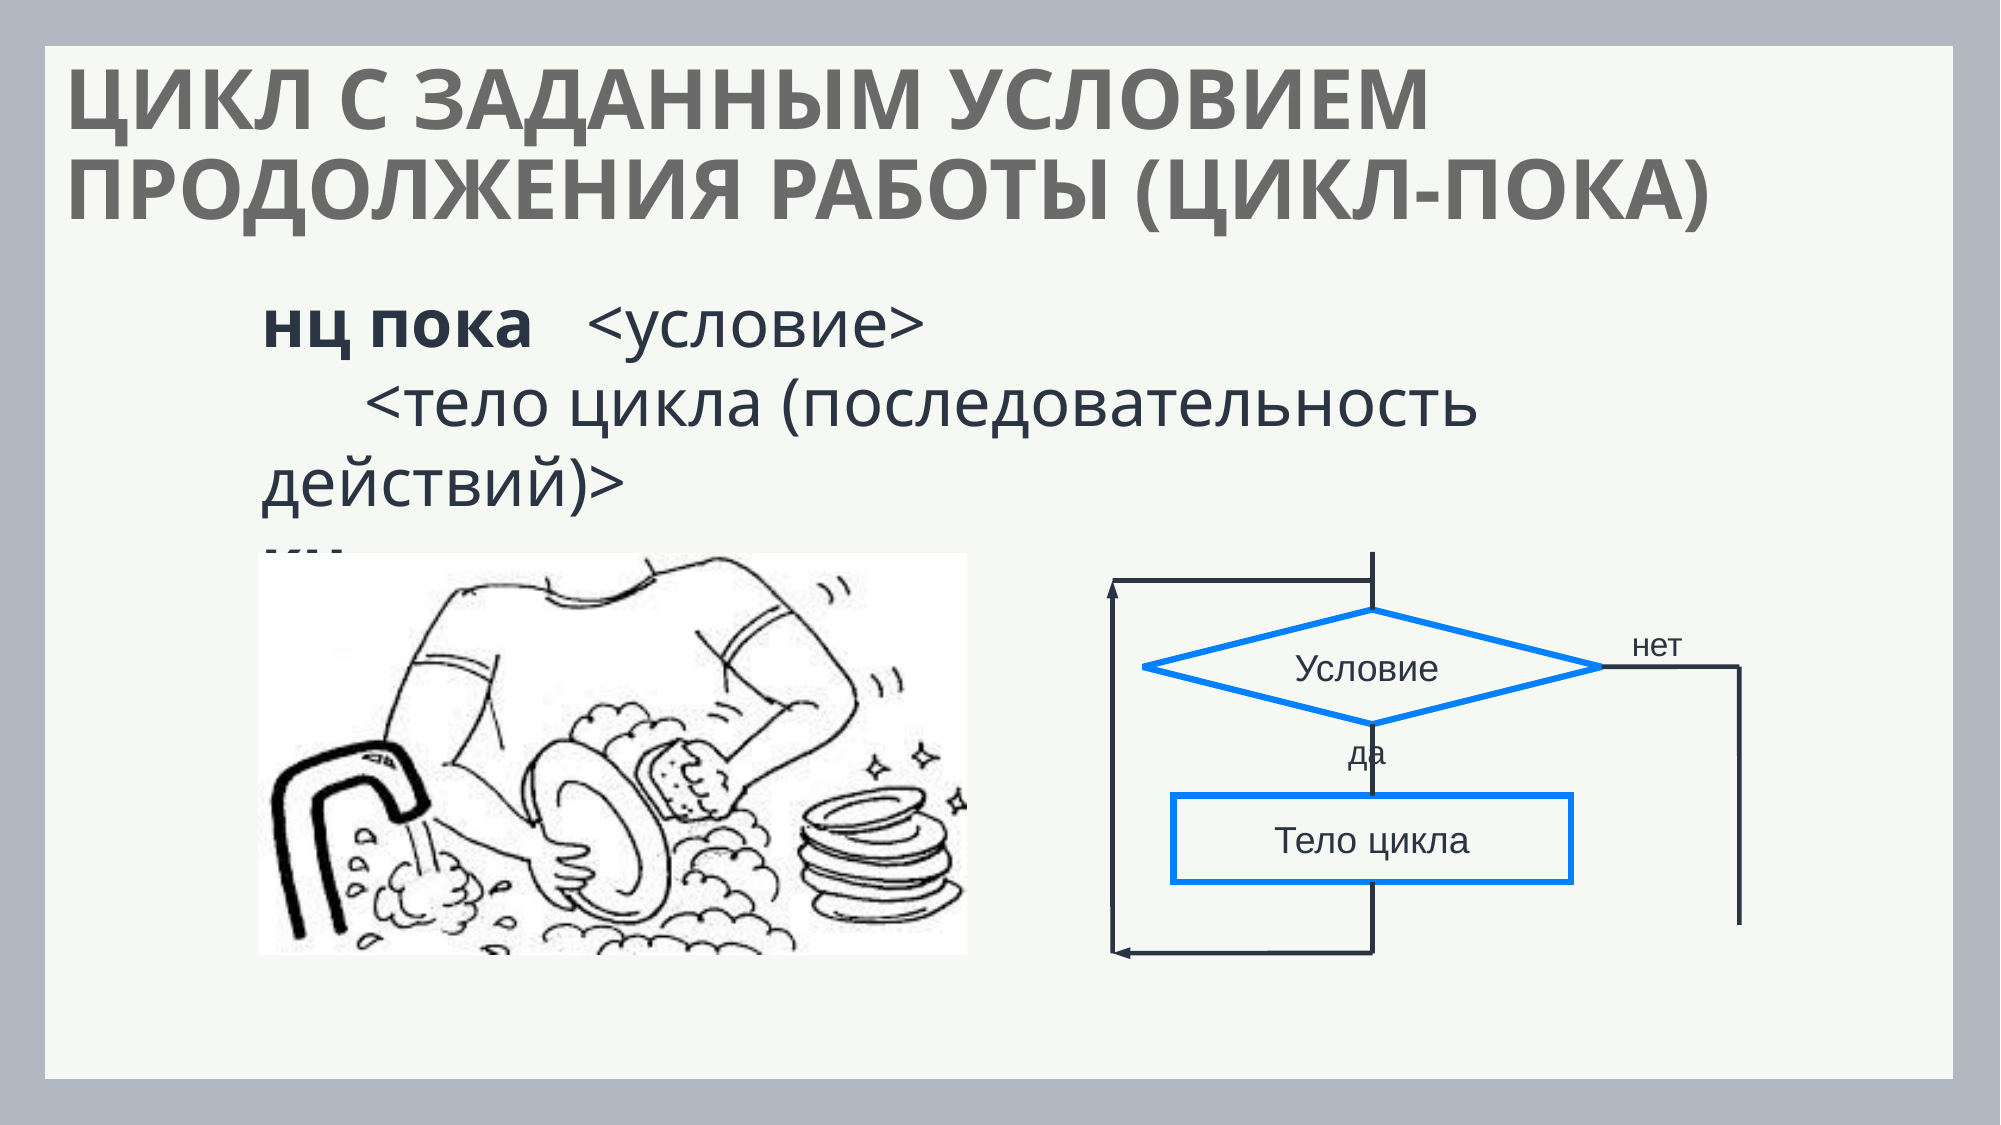

ЦИКЛ С ЗАДАННЫМ УСЛОВИЕМ ПРОДОЛЖЕНИЯ РАБОТЫ (ЦИКЛ-ПОКА)
нц пока <условие>
 <тело цикла (последовательность действий)>
кц
Условие
нет
да
Тело цикла